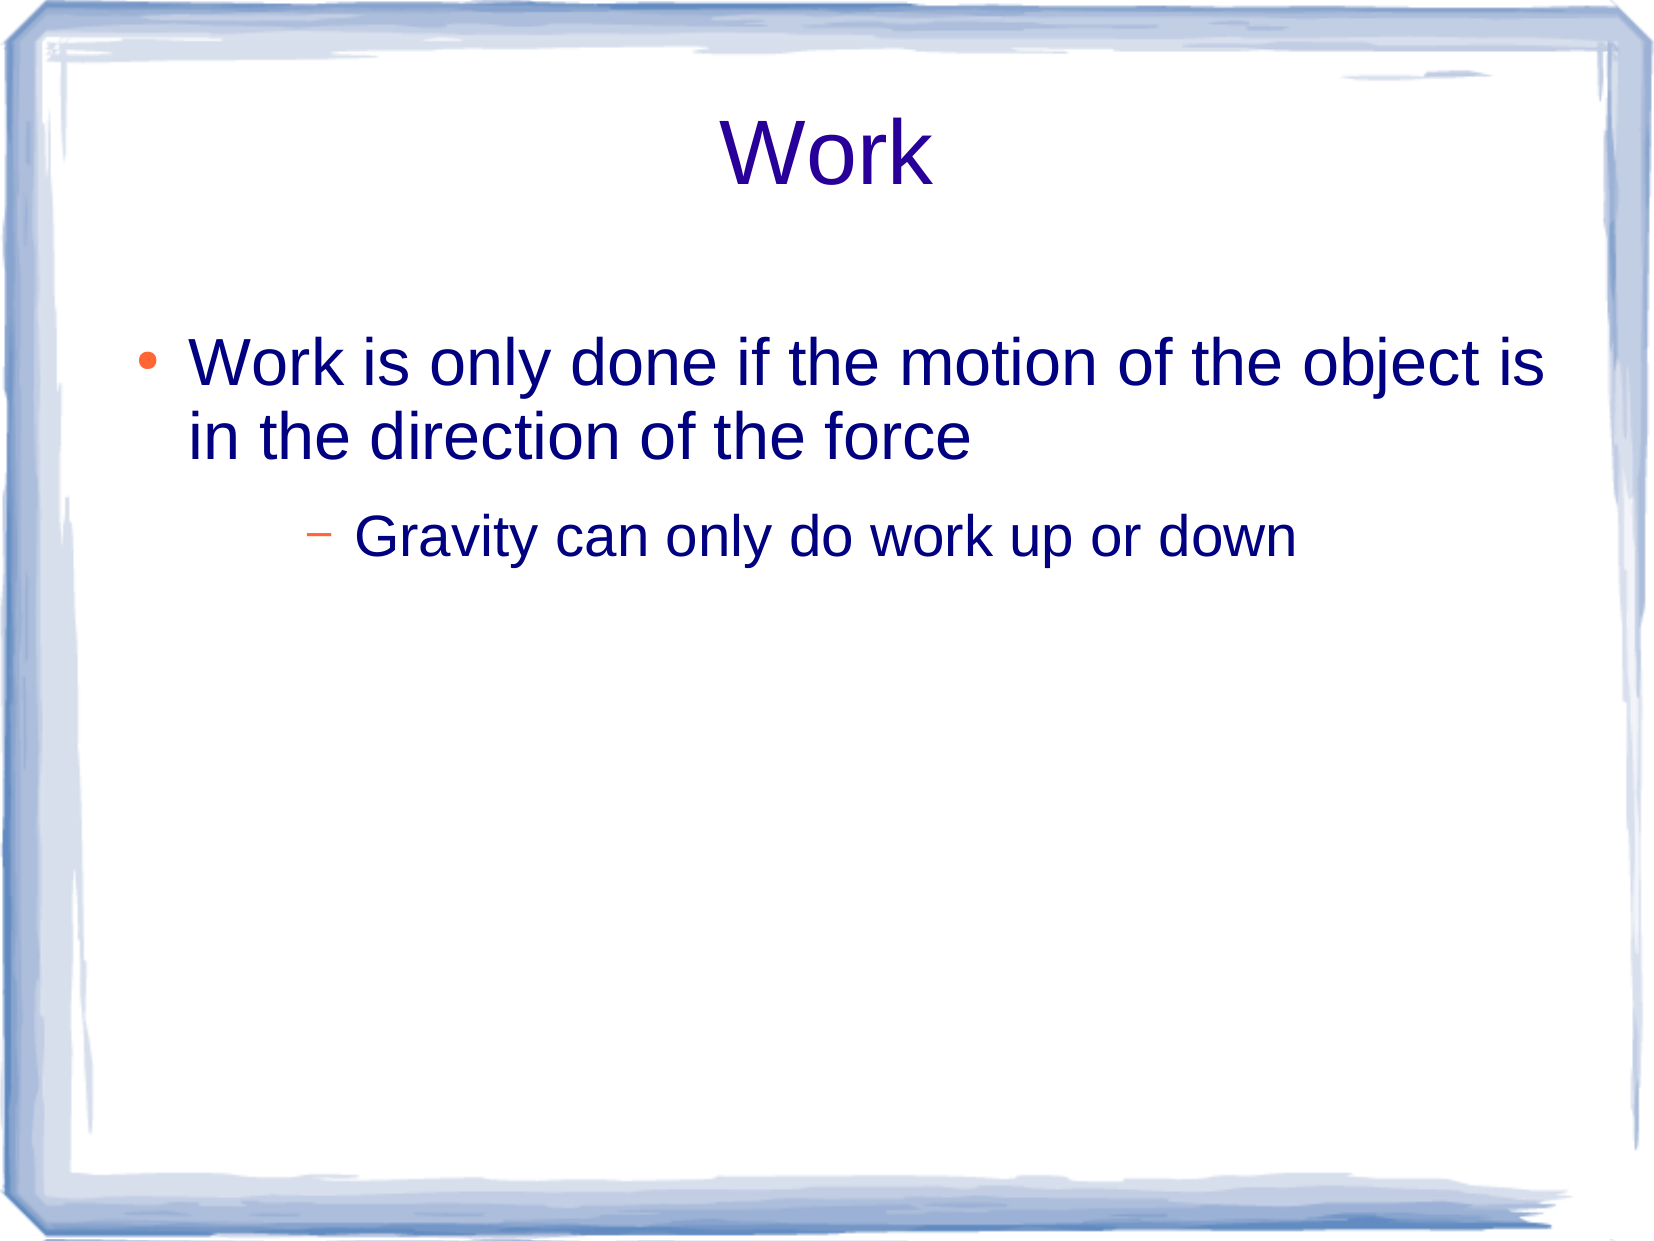

# Work
Work is only done if the motion of the object is in the direction of the force
Gravity can only do work up or down